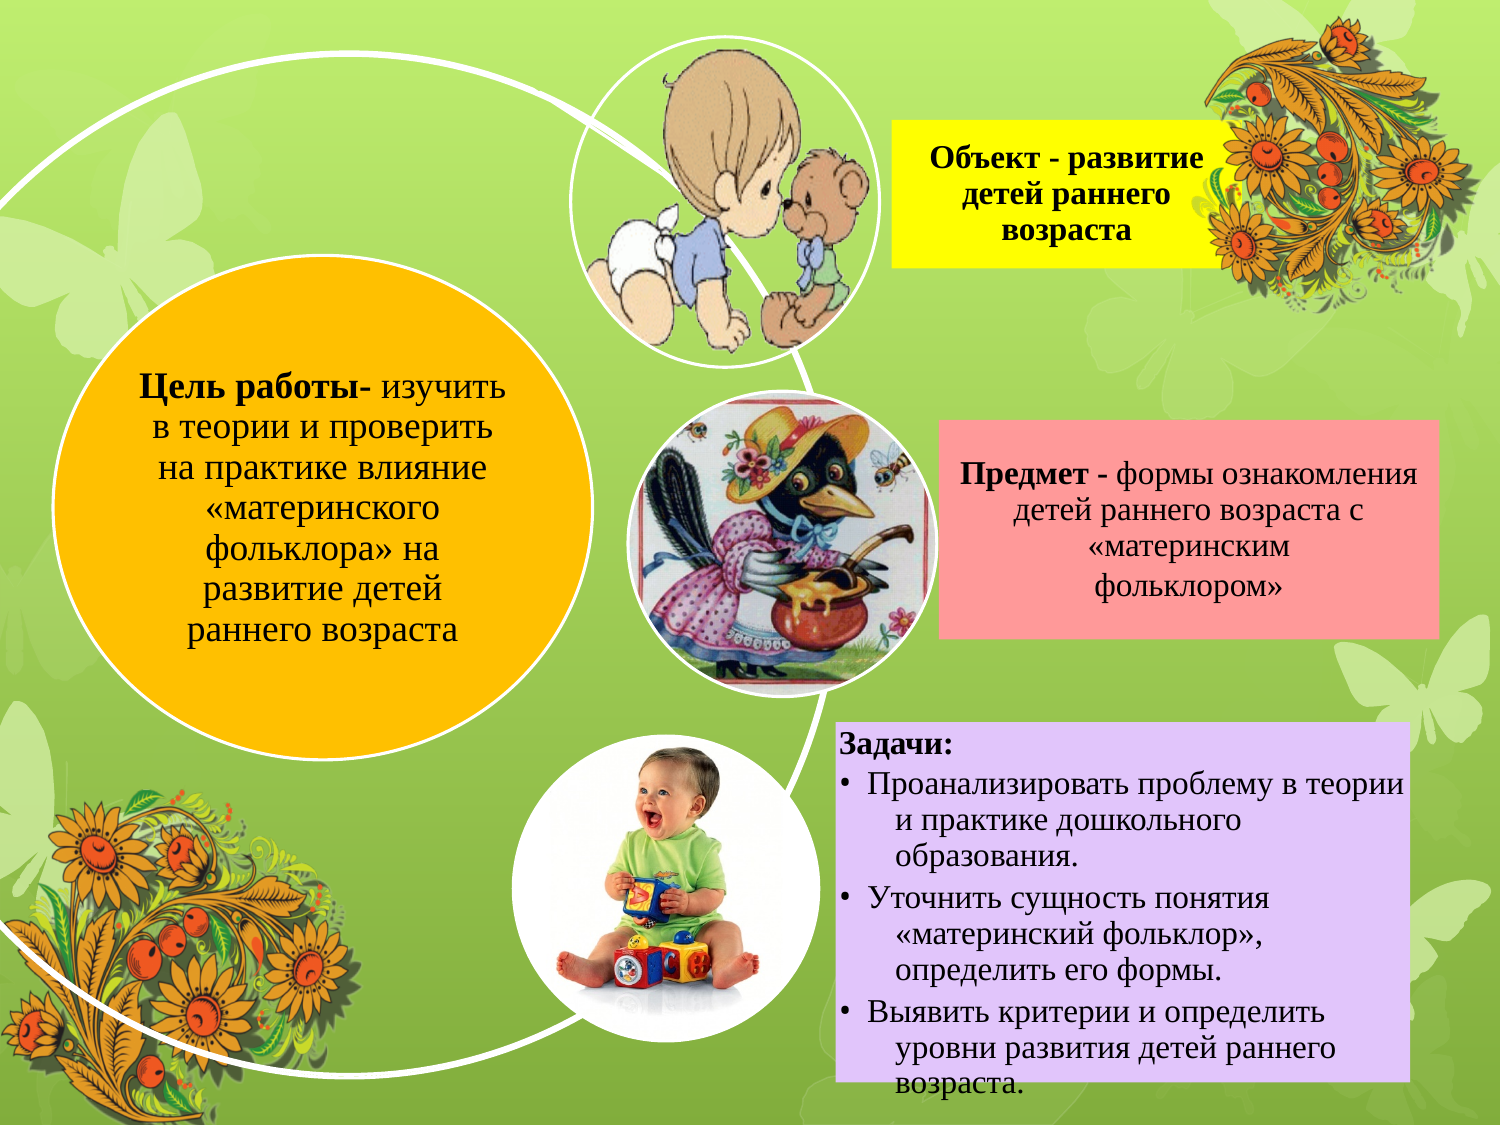

Объект - развитие детей раннего возраста
Цель работы- изучить в теории и проверить на практике влияние «материнского фольклора» на развитие детей раннего возраста
Предмет - формы ознакомления детей раннего возраста с «материнским
фольклором»
Задачи:
Проанализировать проблему в теории и практике дошкольного образования.
Уточнить сущность понятия «материнский фольклор», определить его формы.
Выявить критерии и определить уровни развития детей раннего возраста.